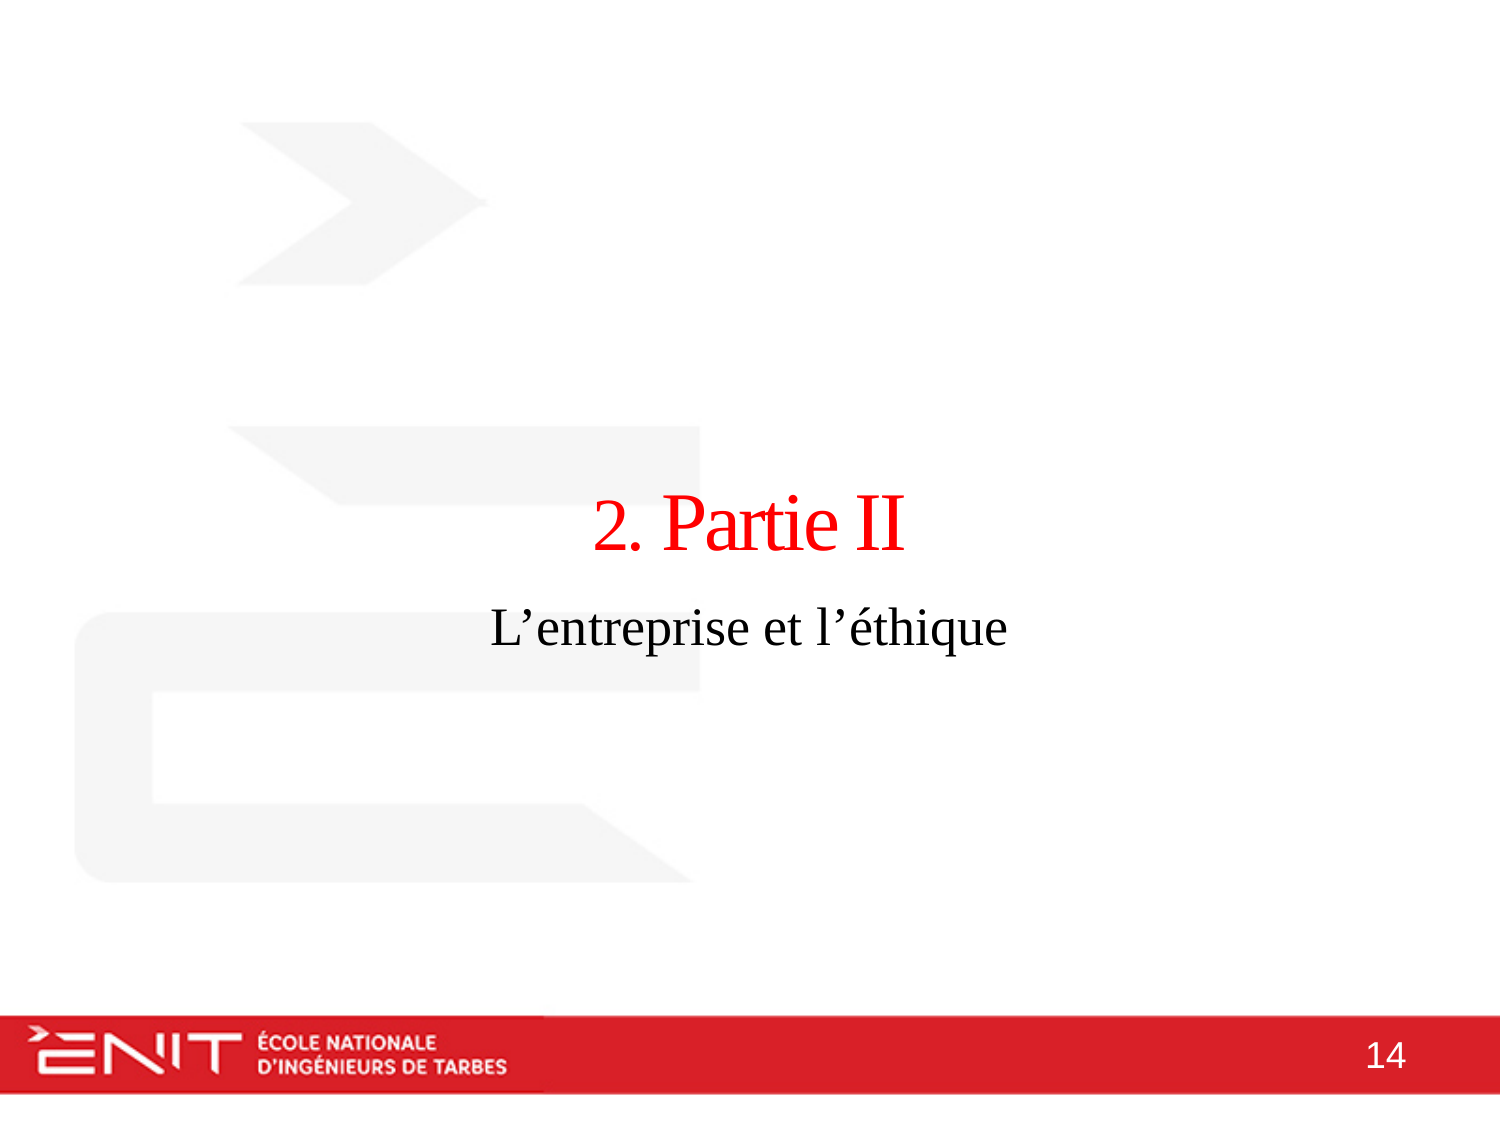

# 2. Partie II
L’entreprise et l’éthique